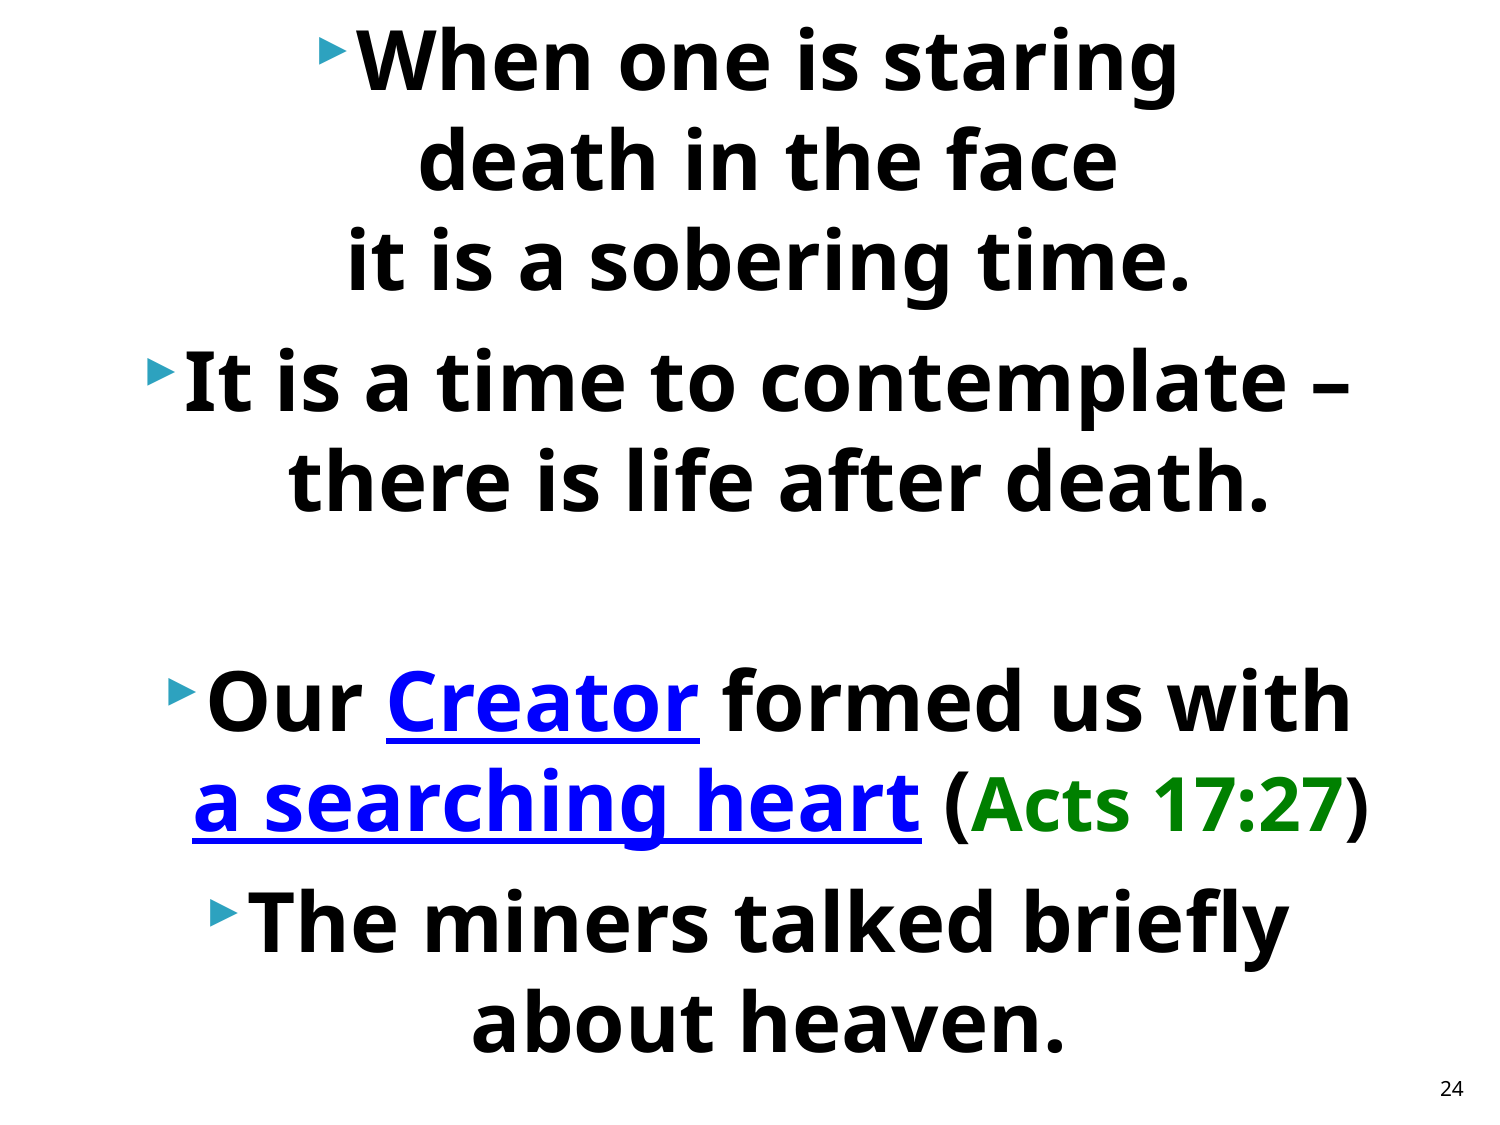

# When one is staring death in the face it is a sobering time.
It is a time to contemplate –
there is life after death.
Our Creator formed us with
 a searching heart (Acts 17:27)
The miners talked briefly
about heaven.